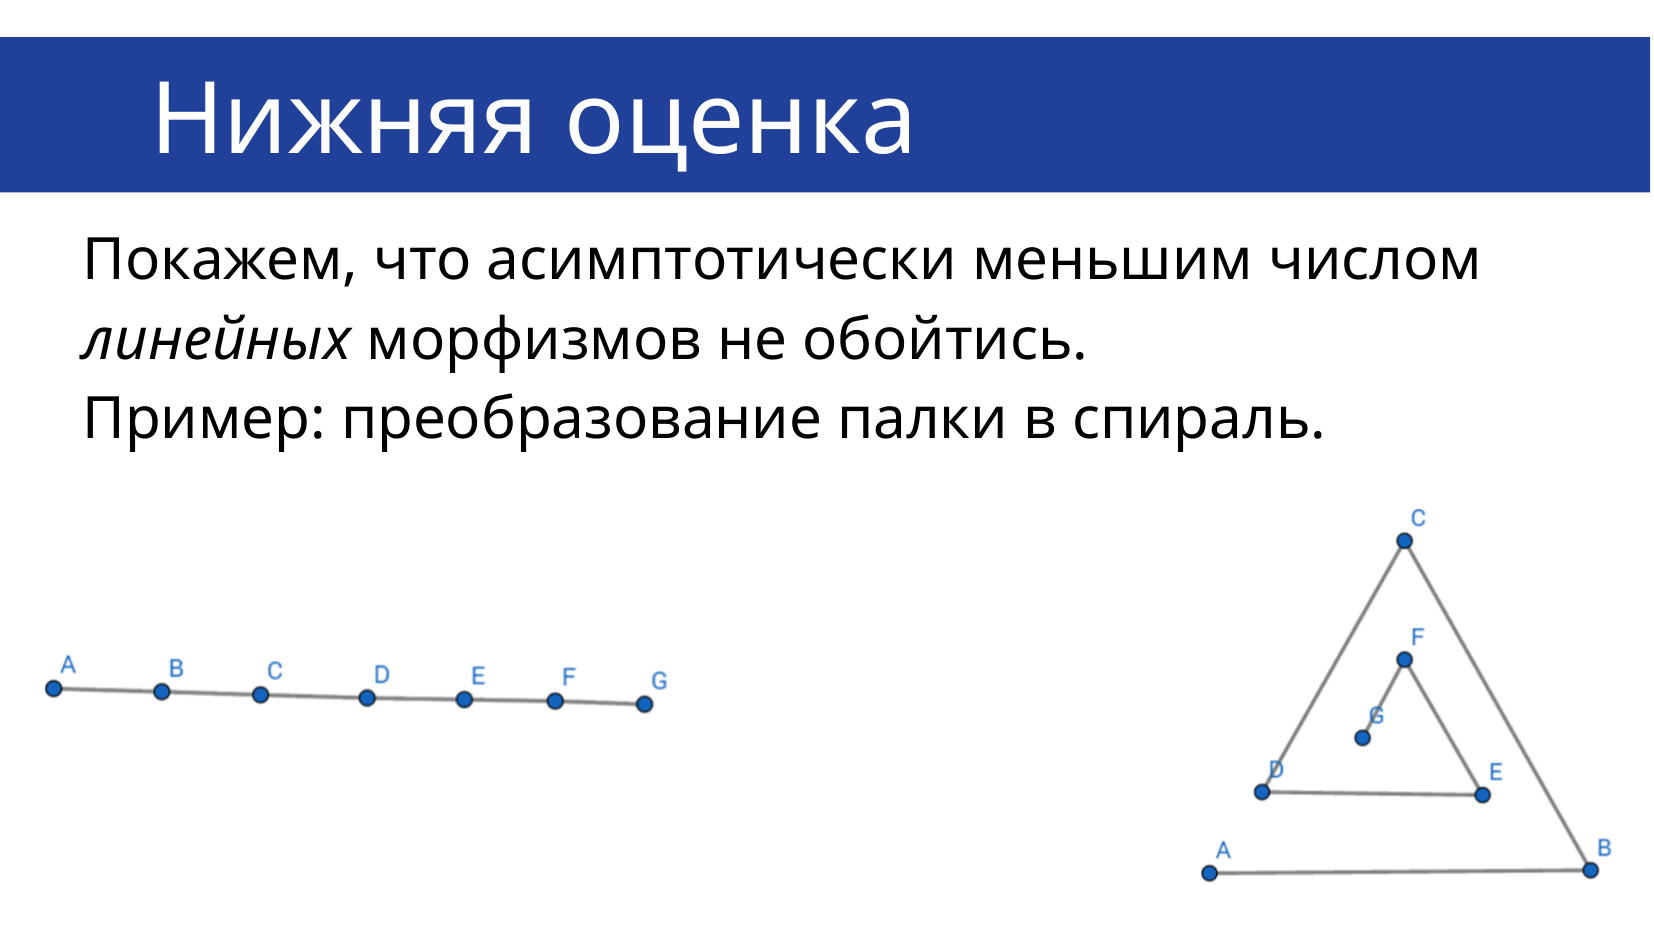

# Нижняя оценка
Покажем, что асимптотически меньшим числом линейных морфизмов не обойтись.
Пример: преобразование палки в спираль.